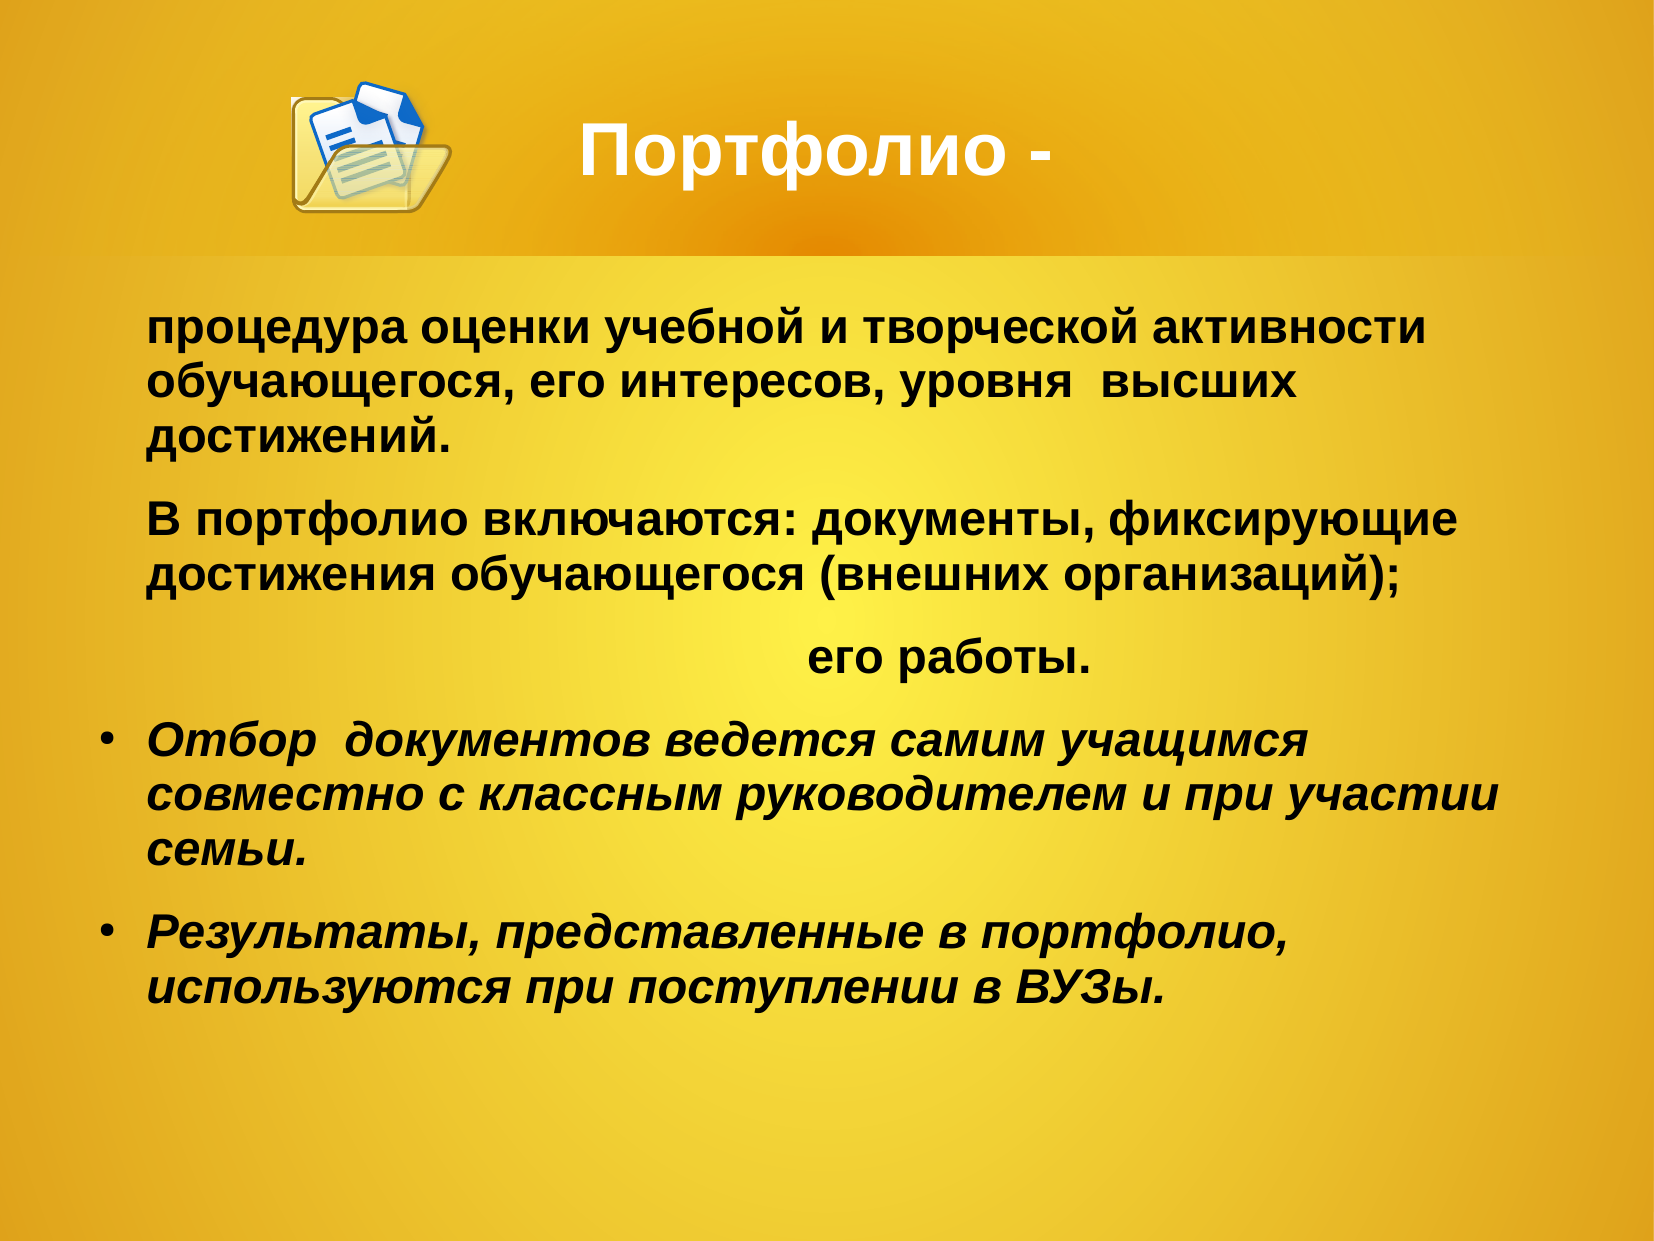

# Портфолио -
процедура оценки учебной и творческой активности обучающегося, его интересов, уровня высших достижений.
В портфолио включаются: документы, фиксирующие достижения обучающегося (внешних организаций);
 его работы.
Отбор документов ведется самим учащимся совместно с классным руководителем и при участии семьи.
Результаты, представленные в портфолио, используются при поступлении в ВУЗы.